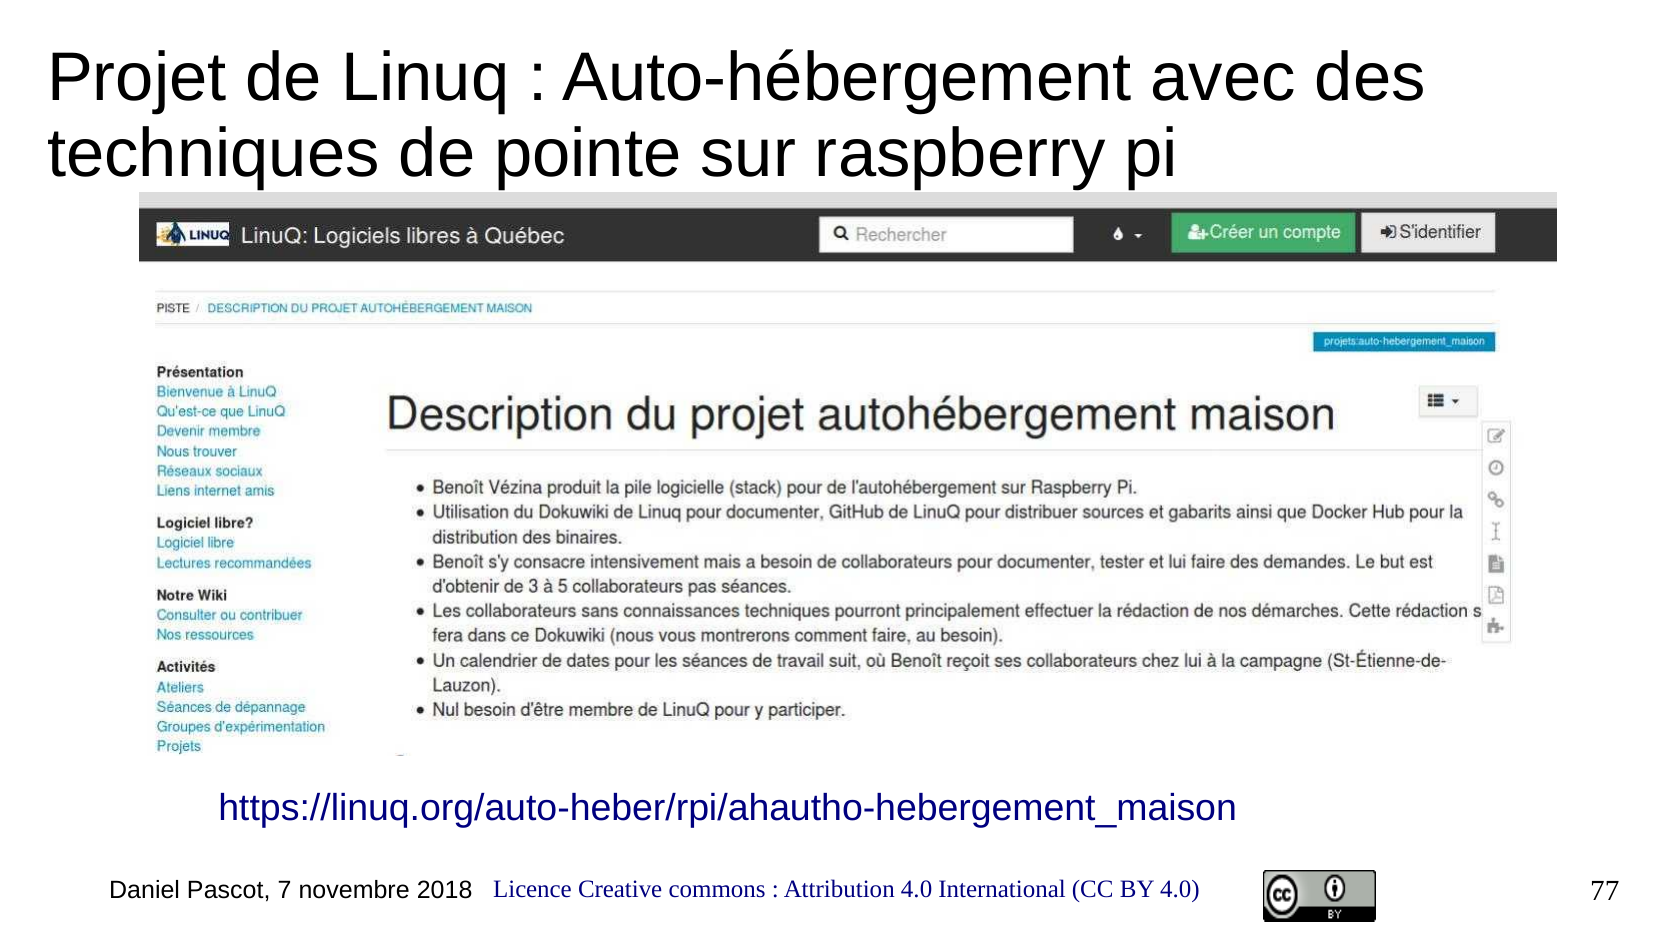

# Projet de Linuq : Auto-hébergement avec des techniques de pointe sur raspberry pi
https://linuq.org/auto-heber/rpi/ahautho-hebergement_maison
77